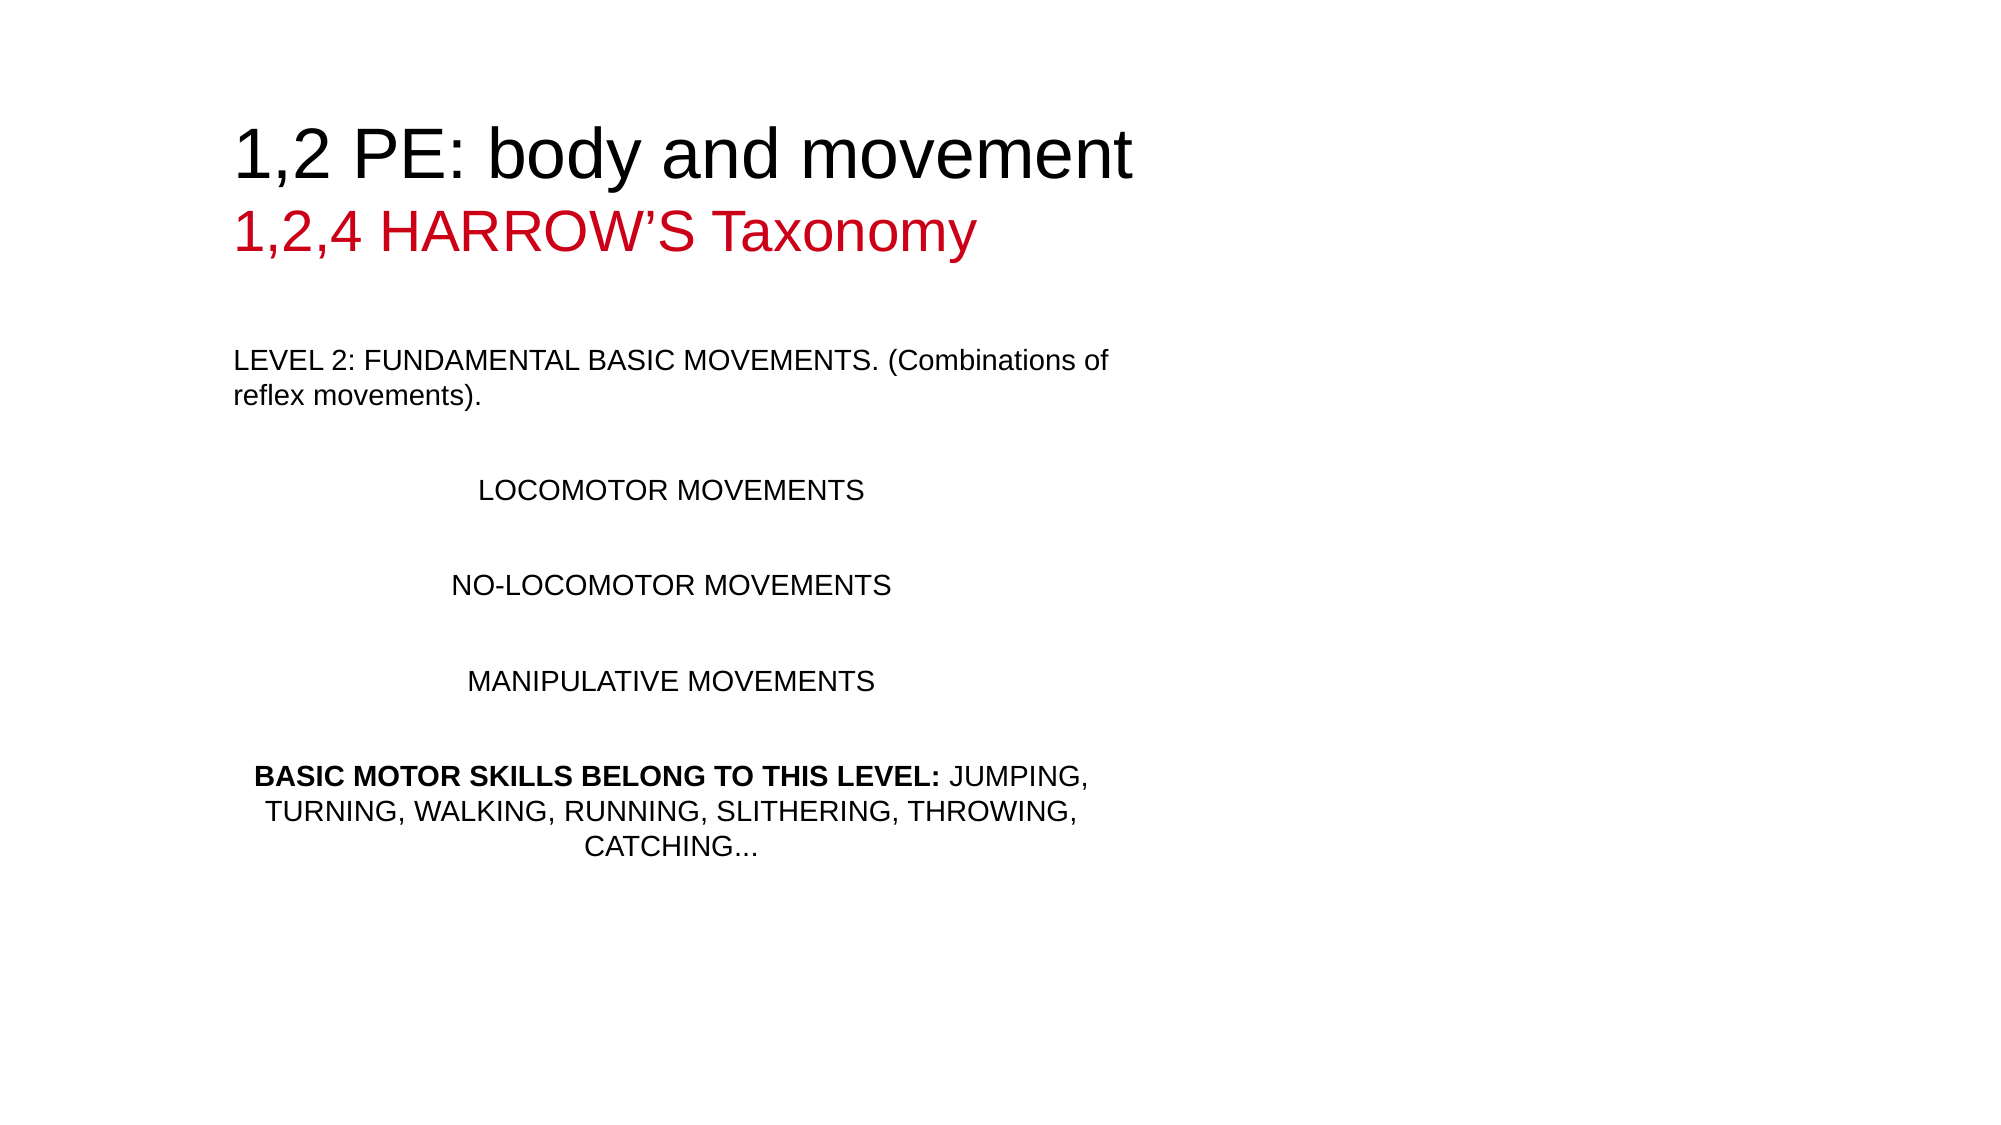

#
1,2 PE: body and movement
1,2,4 HARROW’S Taxonomy
LEVEL 2: FUNDAMENTAL BASIC MOVEMENTS. (Combinations of reflex movements).
LOCOMOTOR MOVEMENTS
NO-LOCOMOTOR MOVEMENTS
MANIPULATIVE MOVEMENTS
BASIC MOTOR SKILLS BELONG TO THIS LEVEL: JUMPING, TURNING, WALKING, RUNNING, SLITHERING, THROWING, CATCHING...